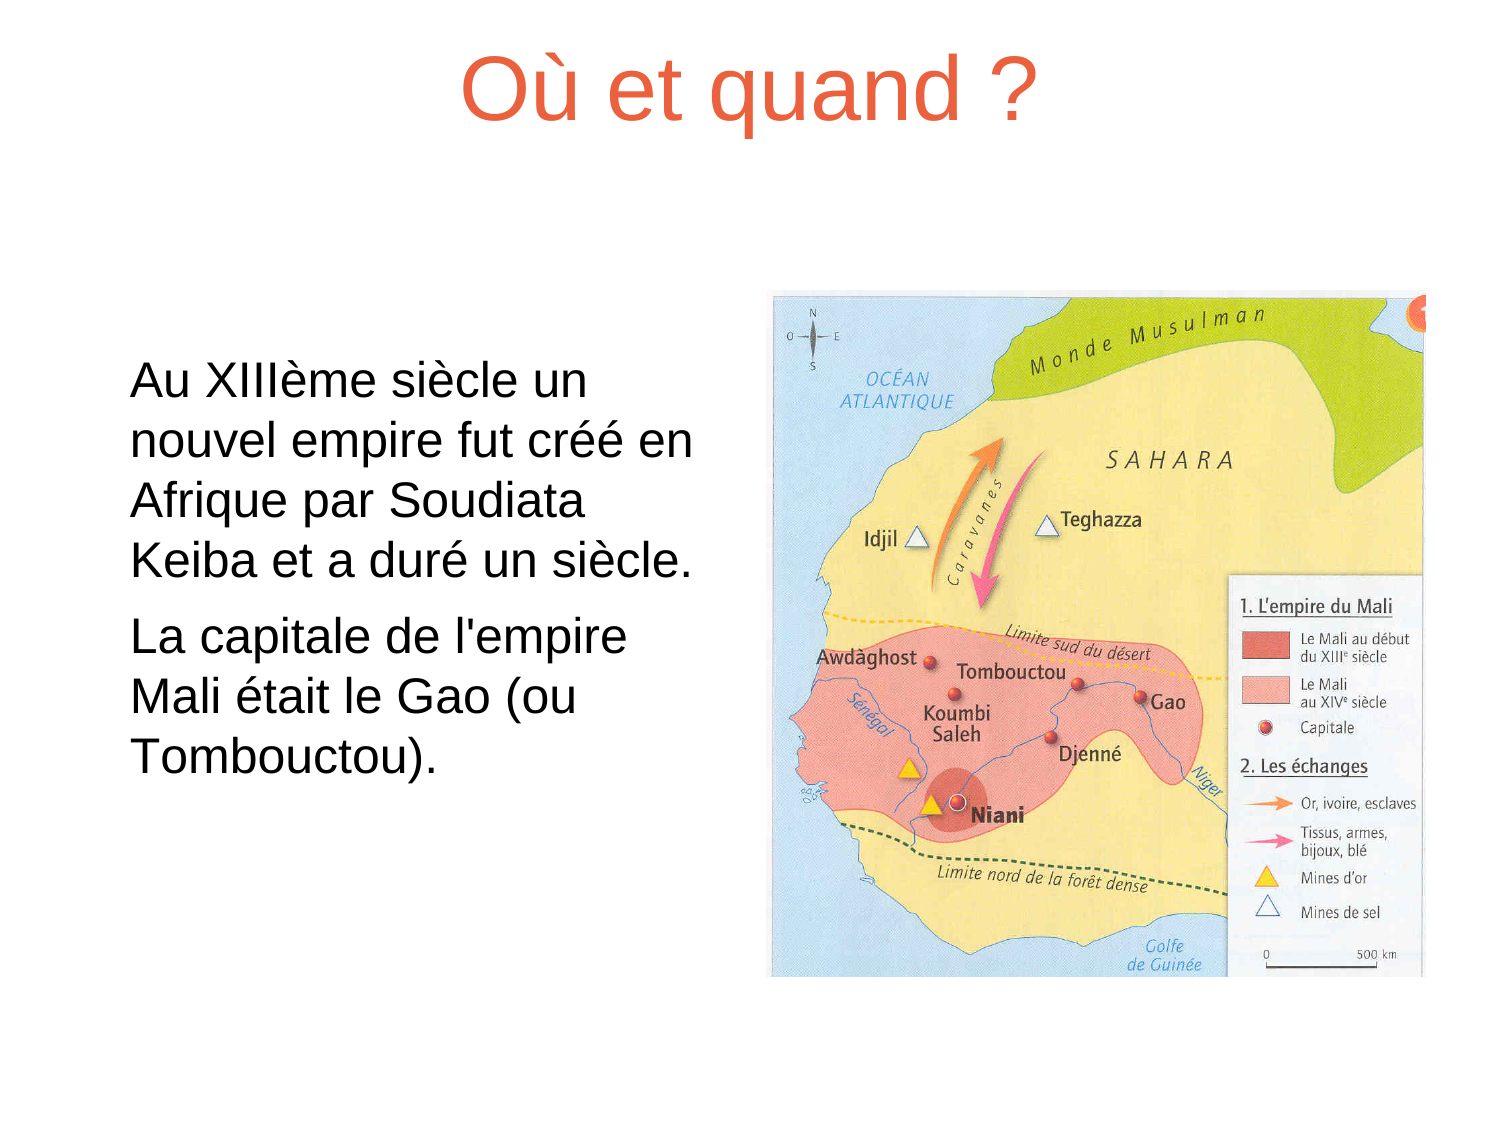

# Où et quand ?
Au XIIIème siècle un nouvel empire fut créé en Afrique par Soudiata Keiba et a duré un siècle.
La capitale de l'empire Mali était le Gao (ou Tombouctou).